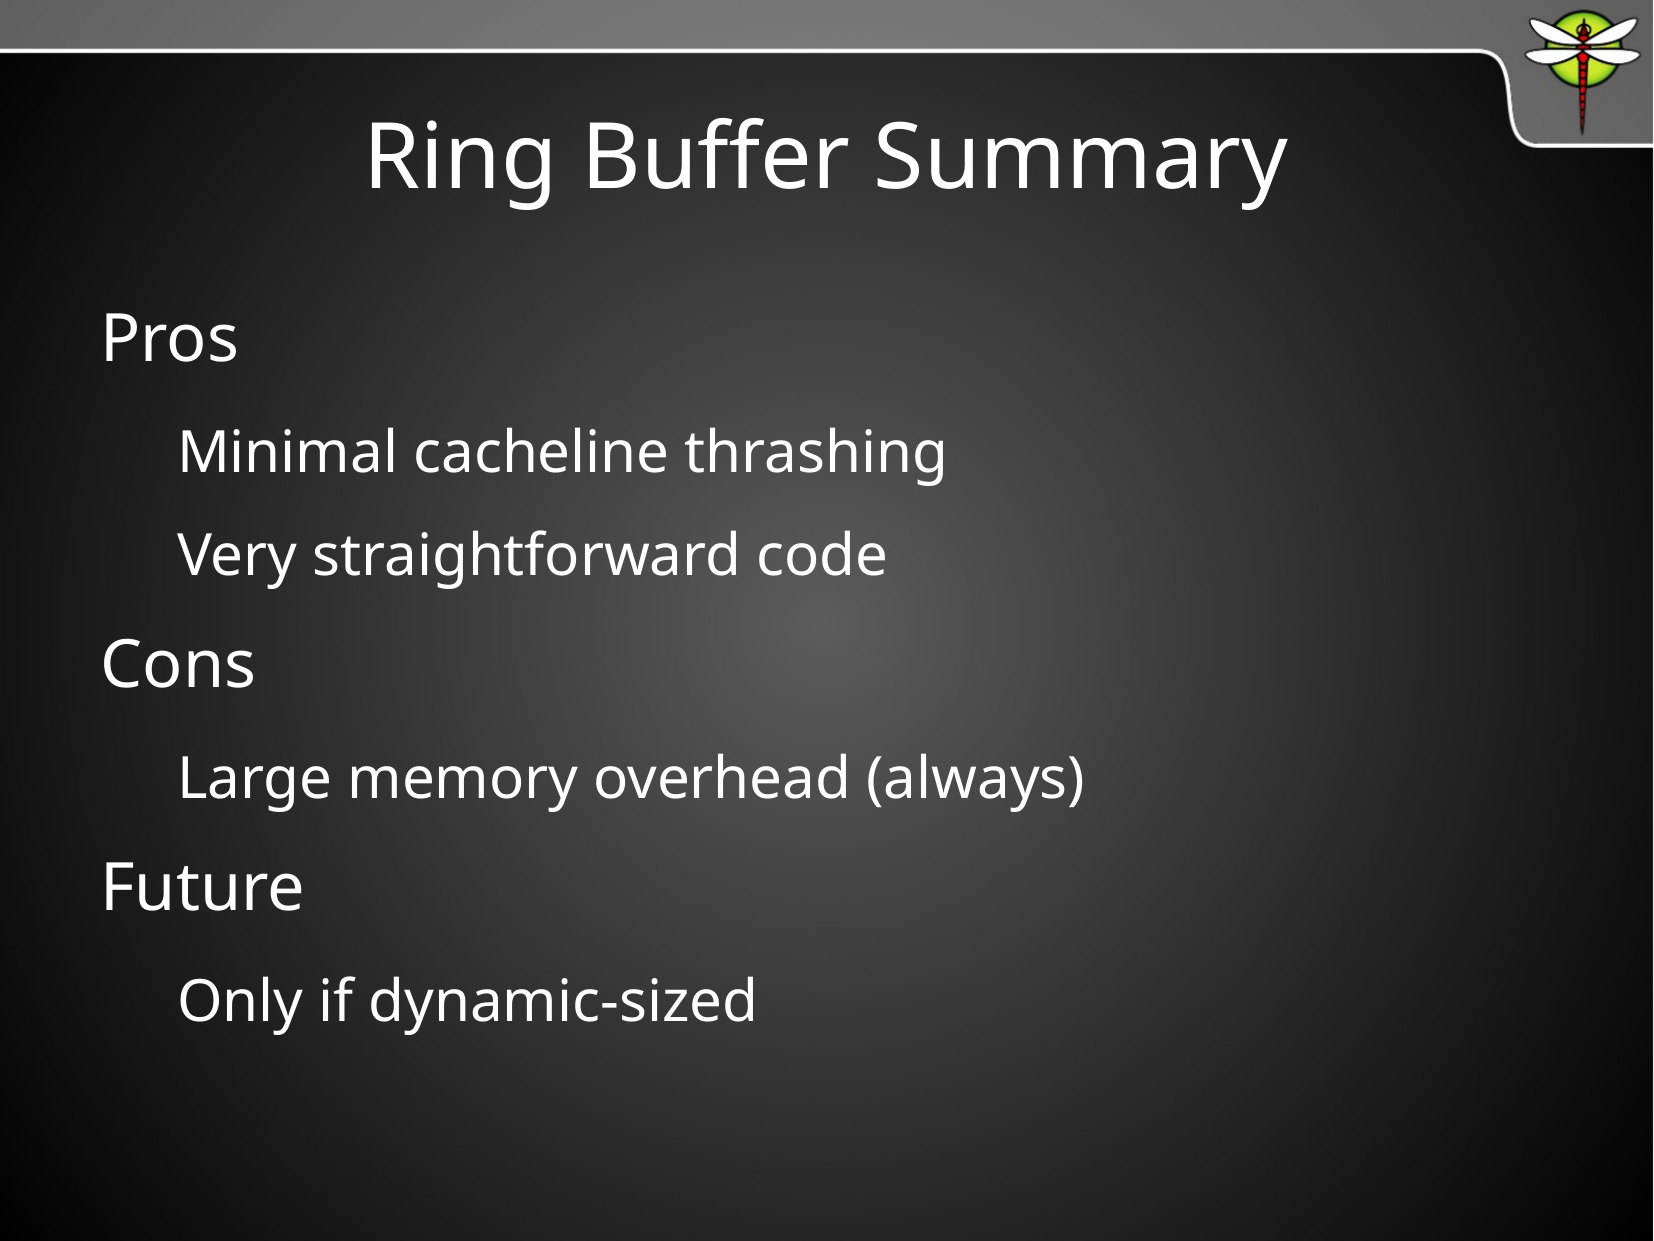

# Ring Buffer Summary
Pros
Minimal cacheline thrashing
Very straightforward code
Cons
Large memory overhead (always)
Future
Only if dynamic-sized